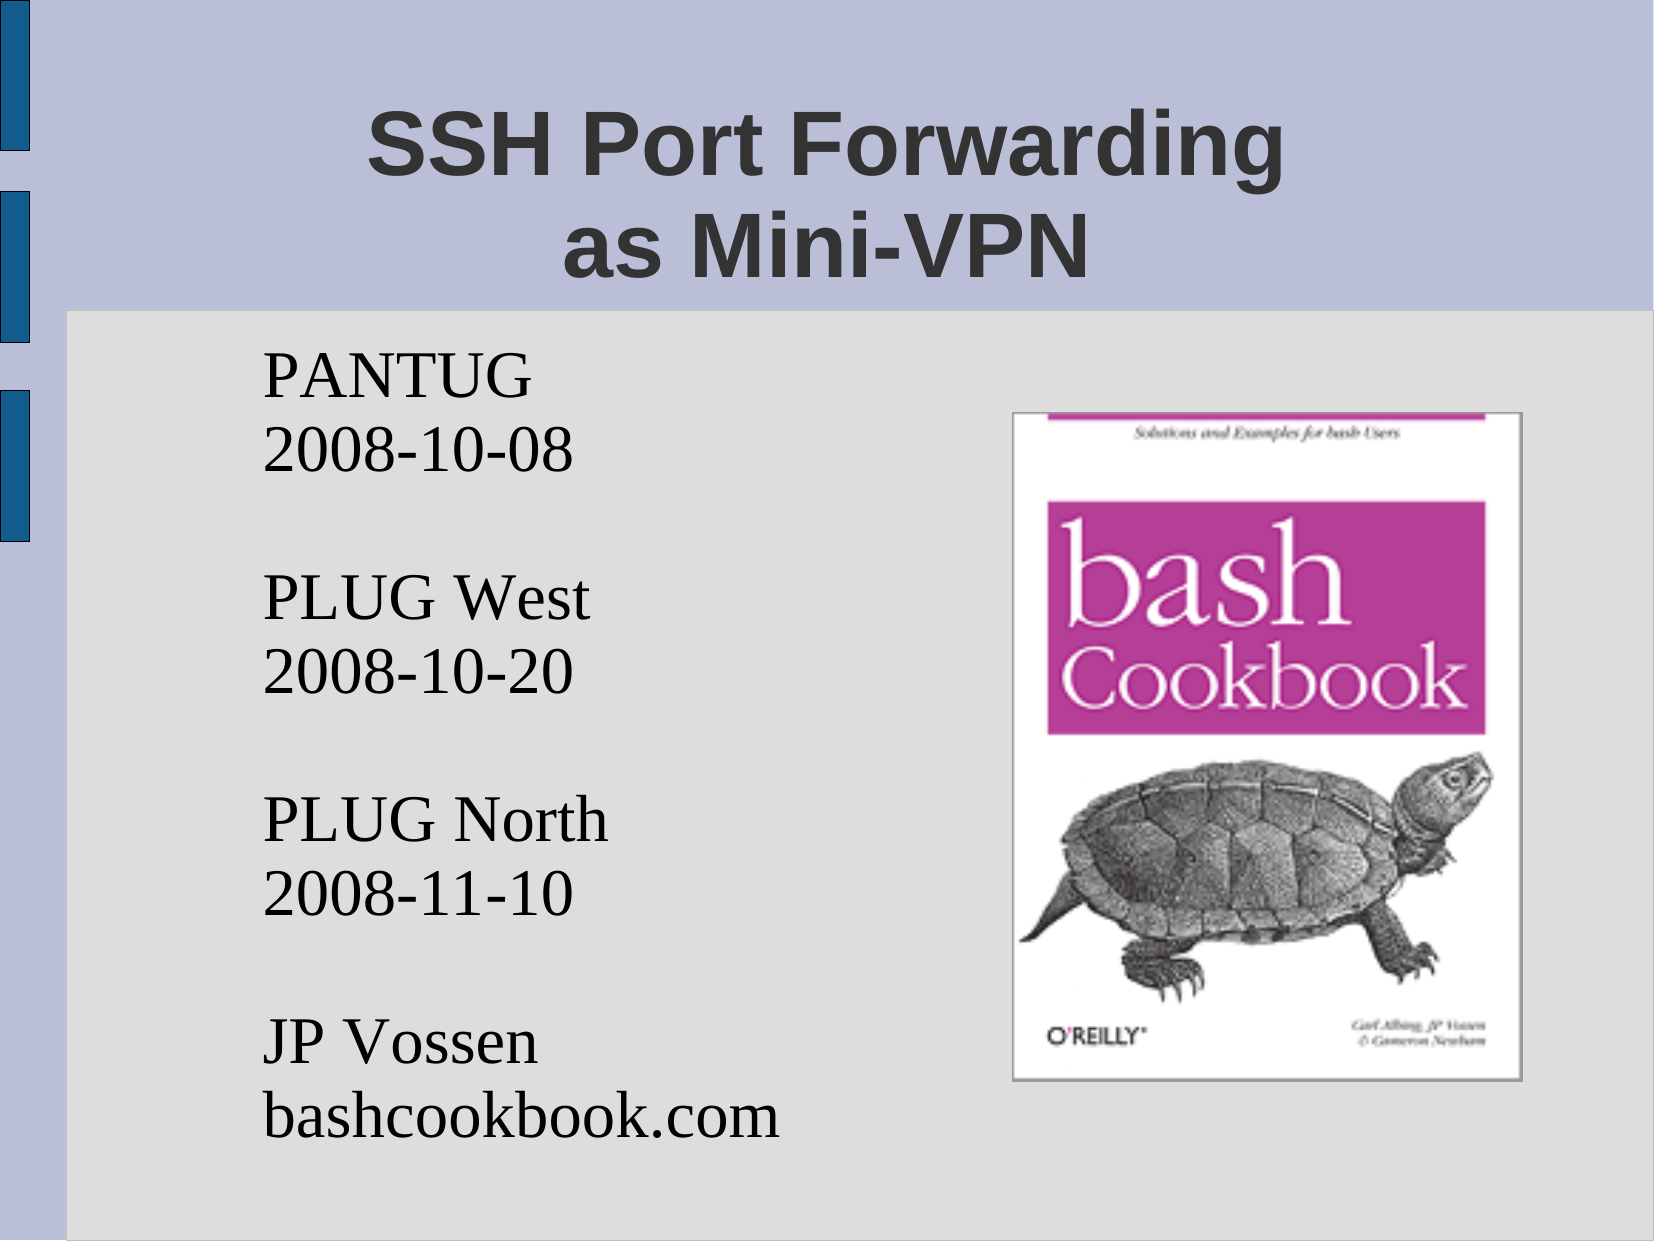

# SSH Port Forwarding as Mini-VPN
PANTUG
2008-10-08
PLUG West
2008-10-20
PLUG North
2008-11-10
JP Vossen
bashcookbook.com